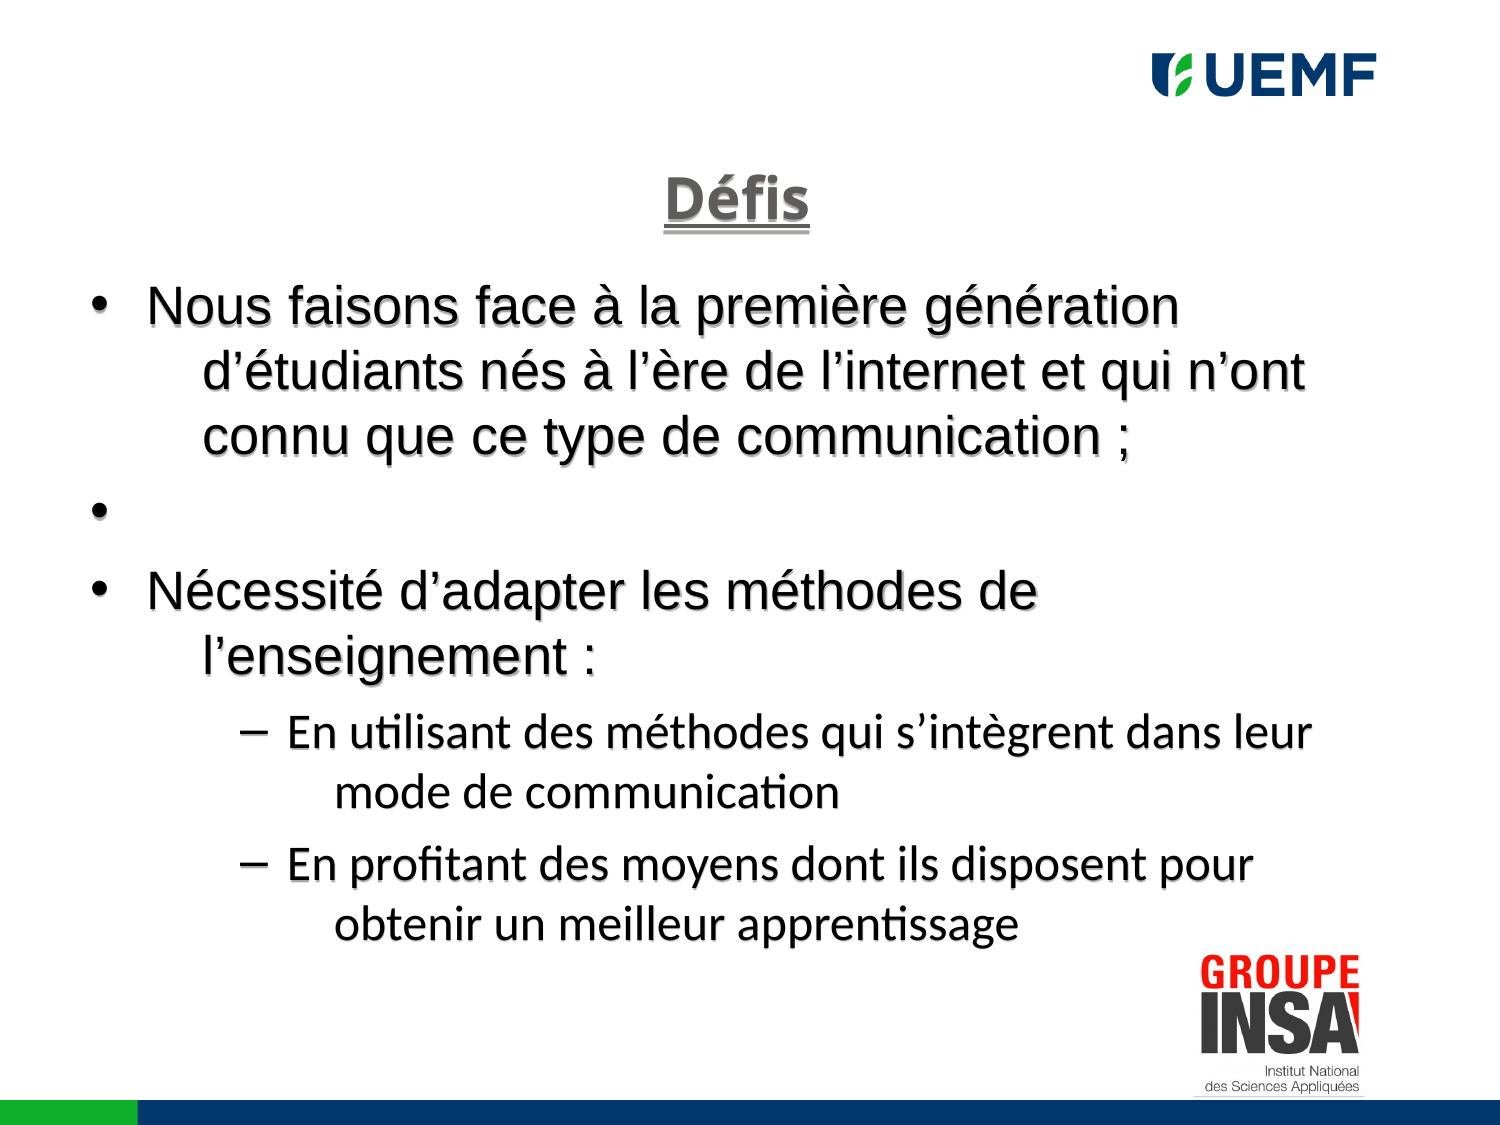

# Défis
Nous faisons face à la première génération d’étudiants nés à l’ère de l’internet et qui n’ont connu que ce type de communication ;
Nécessité d’adapter les méthodes de l’enseignement :
En utilisant des méthodes qui s’intègrent dans leur mode de communication
En profitant des moyens dont ils disposent pour obtenir un meilleur apprentissage